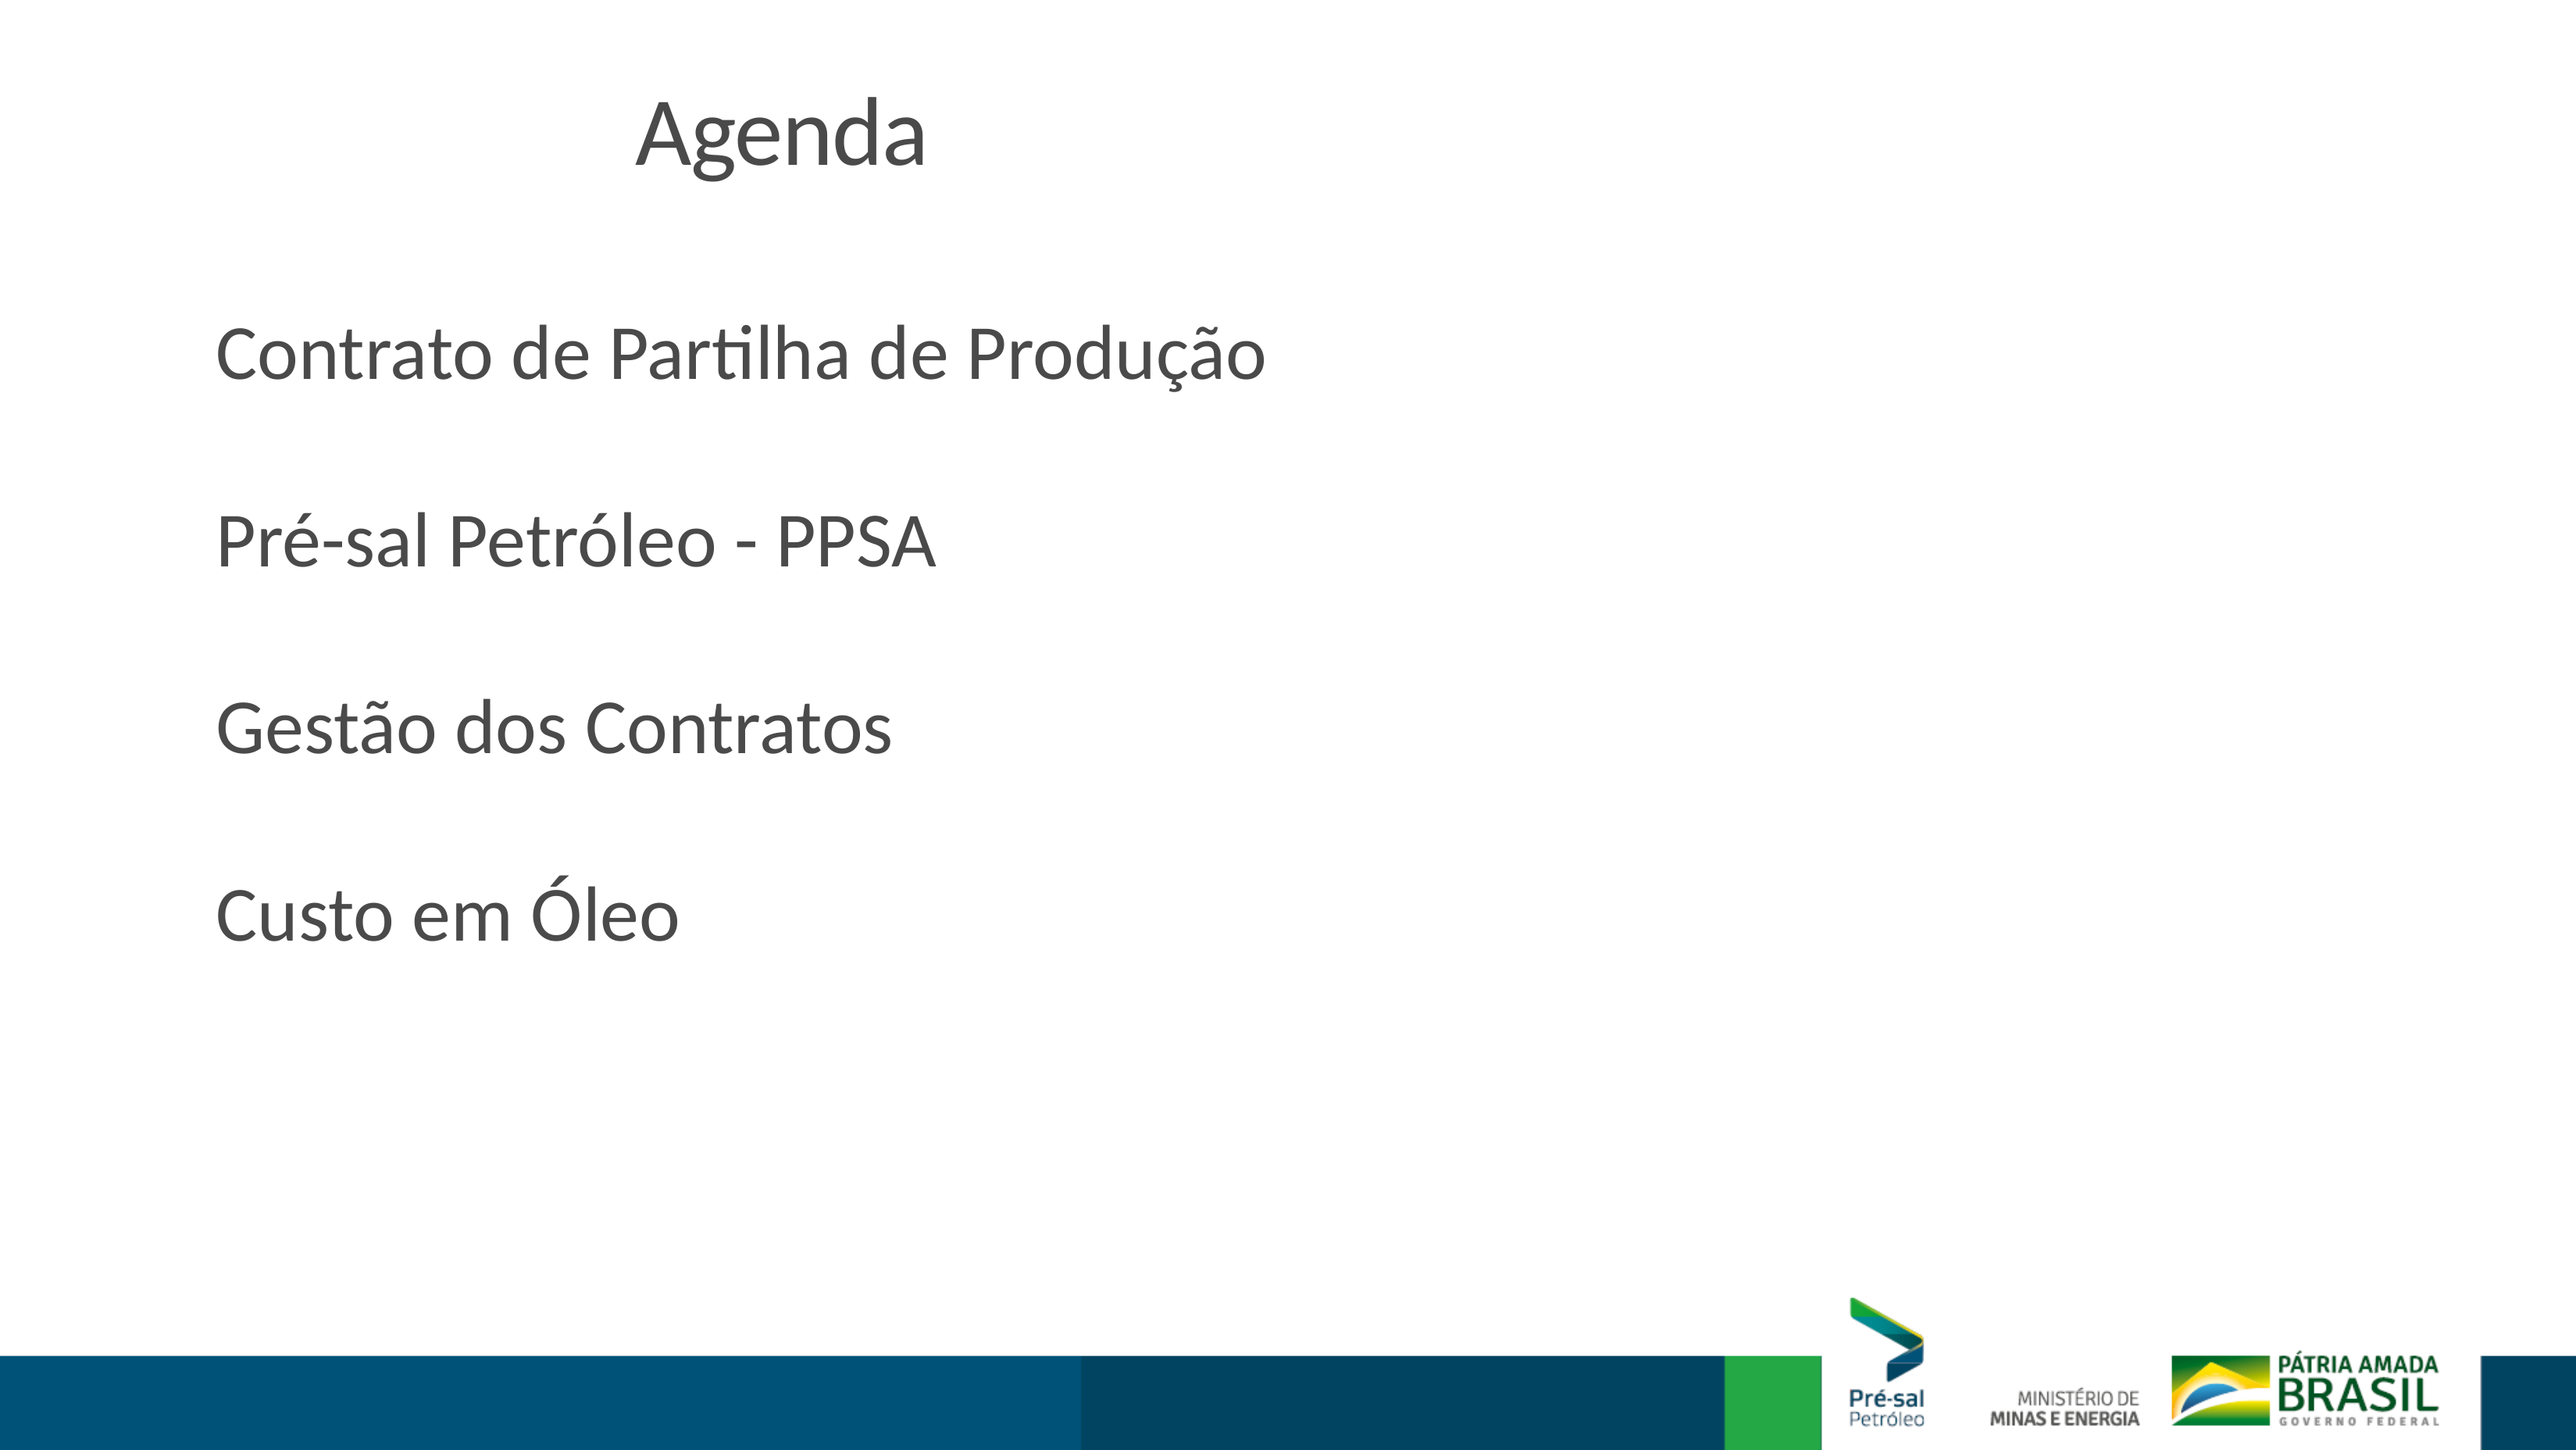

Agenda
Contrato de Partilha de Produção
Pré-sal Petróleo - PPSA
Gestão dos Contratos
Custo em Óleo